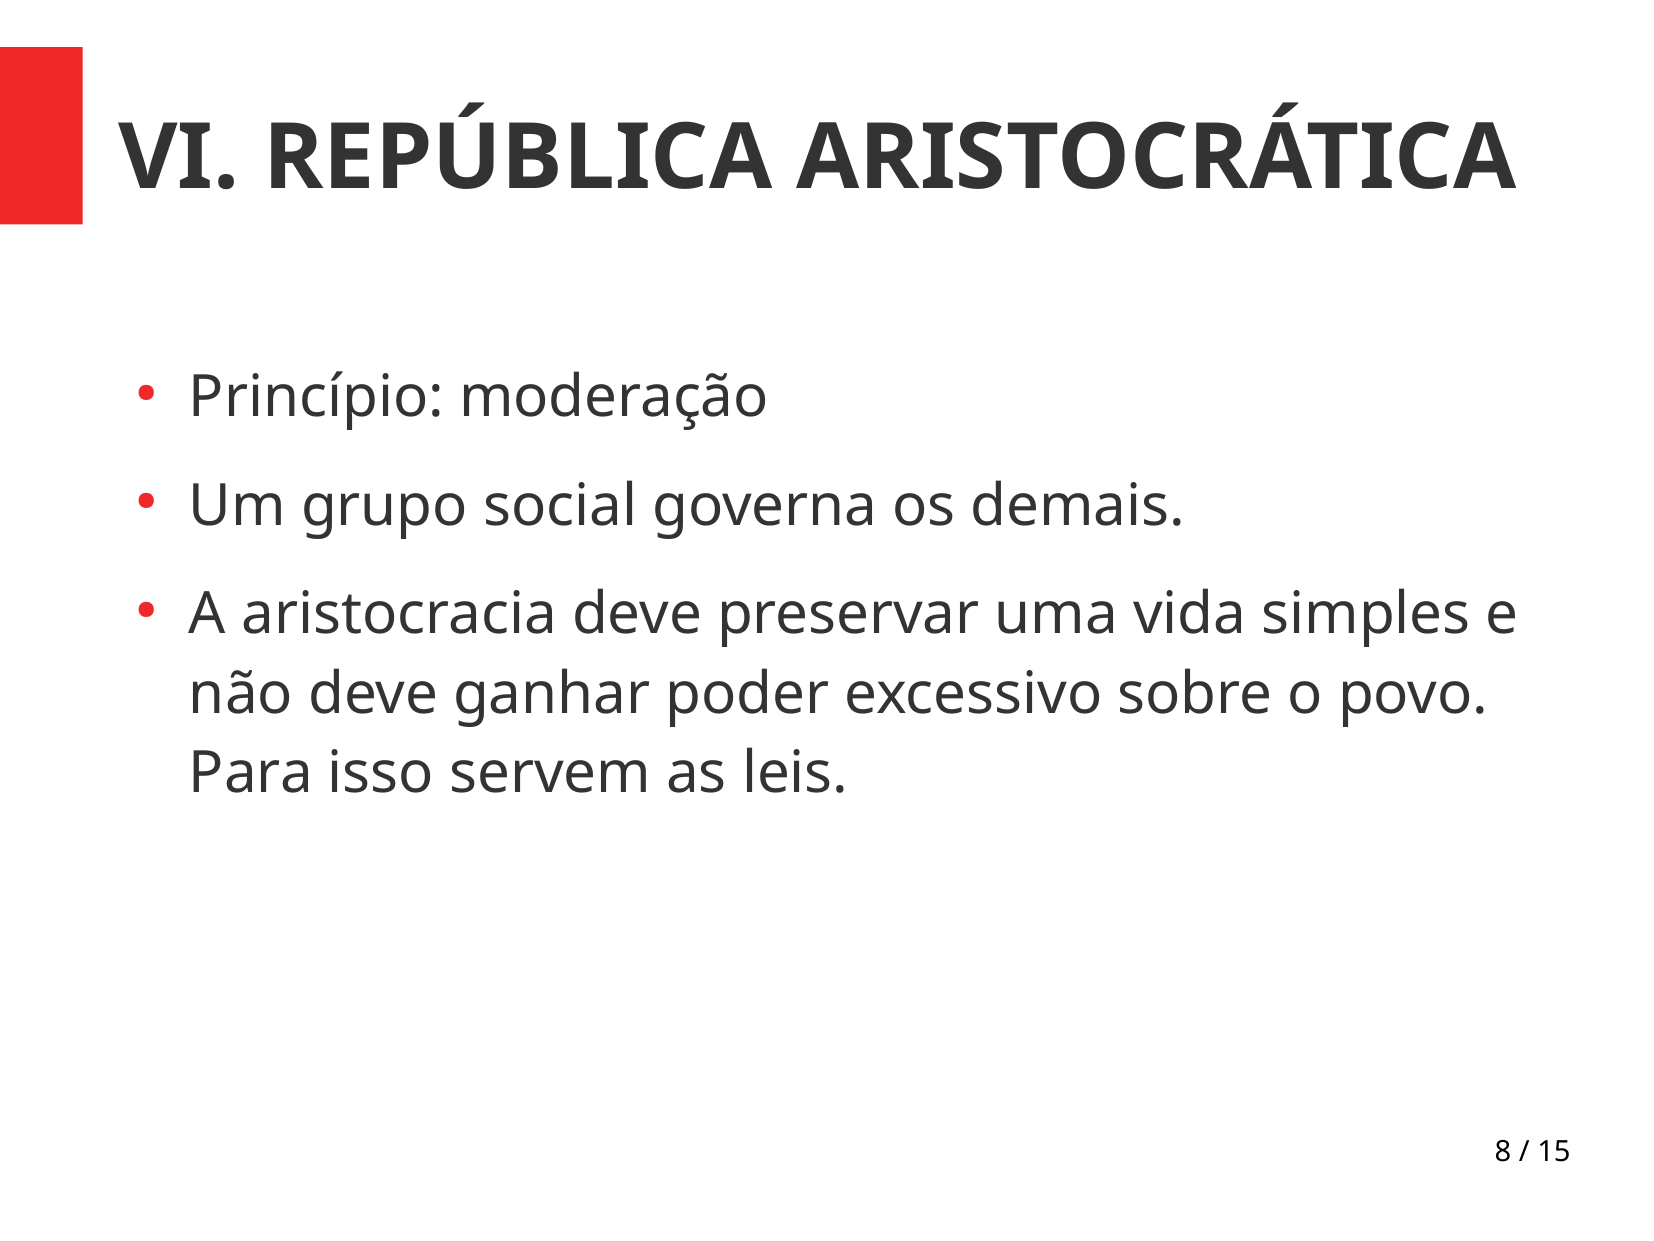

# VI. REPÚBLICA ARISTOCRÁTICA
Princípio: moderação
Um grupo social governa os demais.
A aristocracia deve preservar uma vida simples e não deve ganhar poder excessivo sobre o povo. Para isso servem as leis.
8